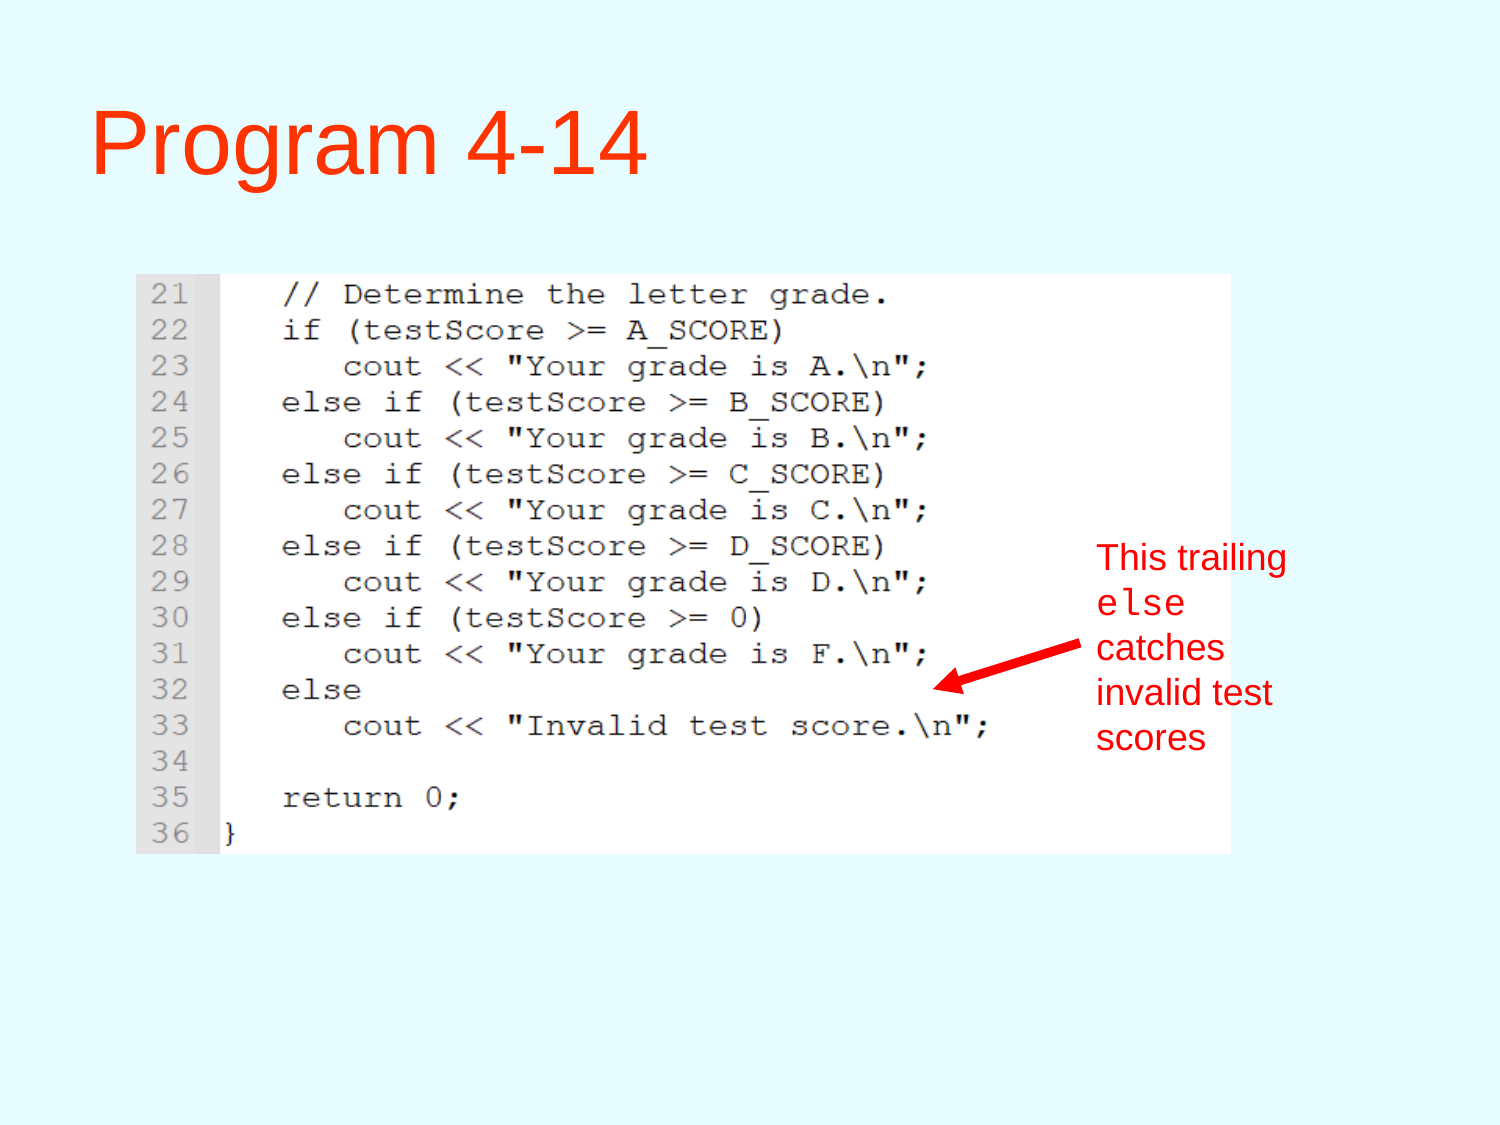

# Program 4-14
This trailing else catches invalid test scores